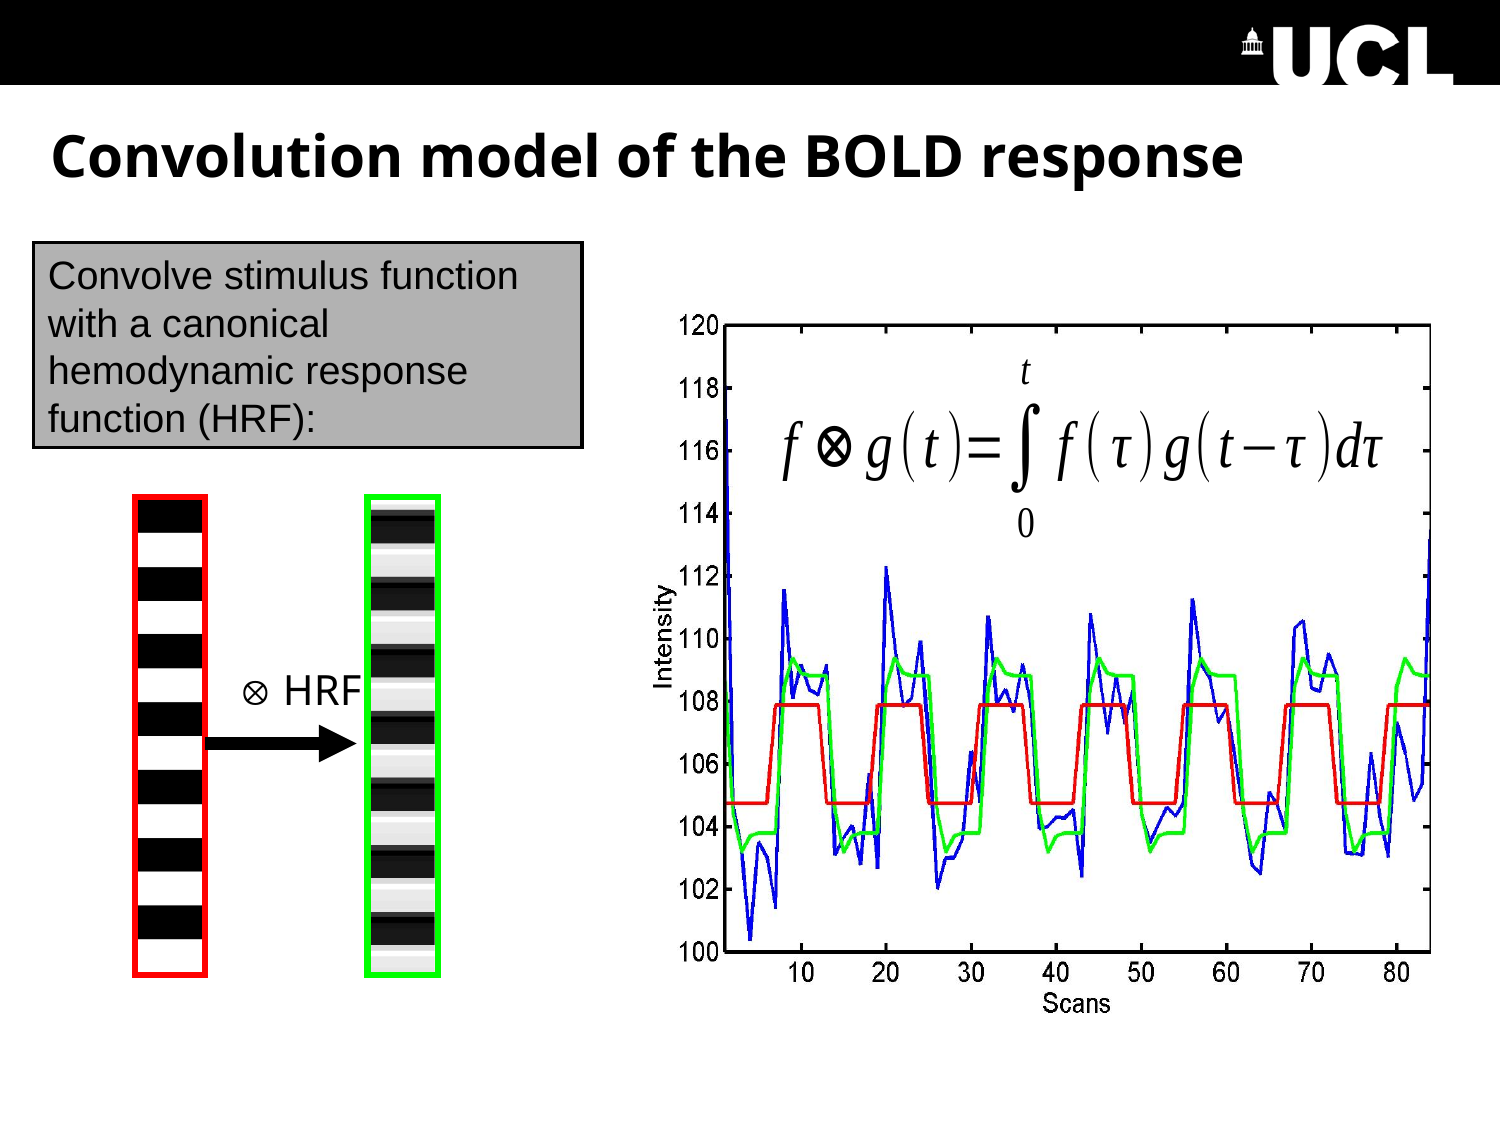

Convolution model of the BOLD response
Convolve stimulus function with a canonical hemodynamic response function (HRF):
 HRF